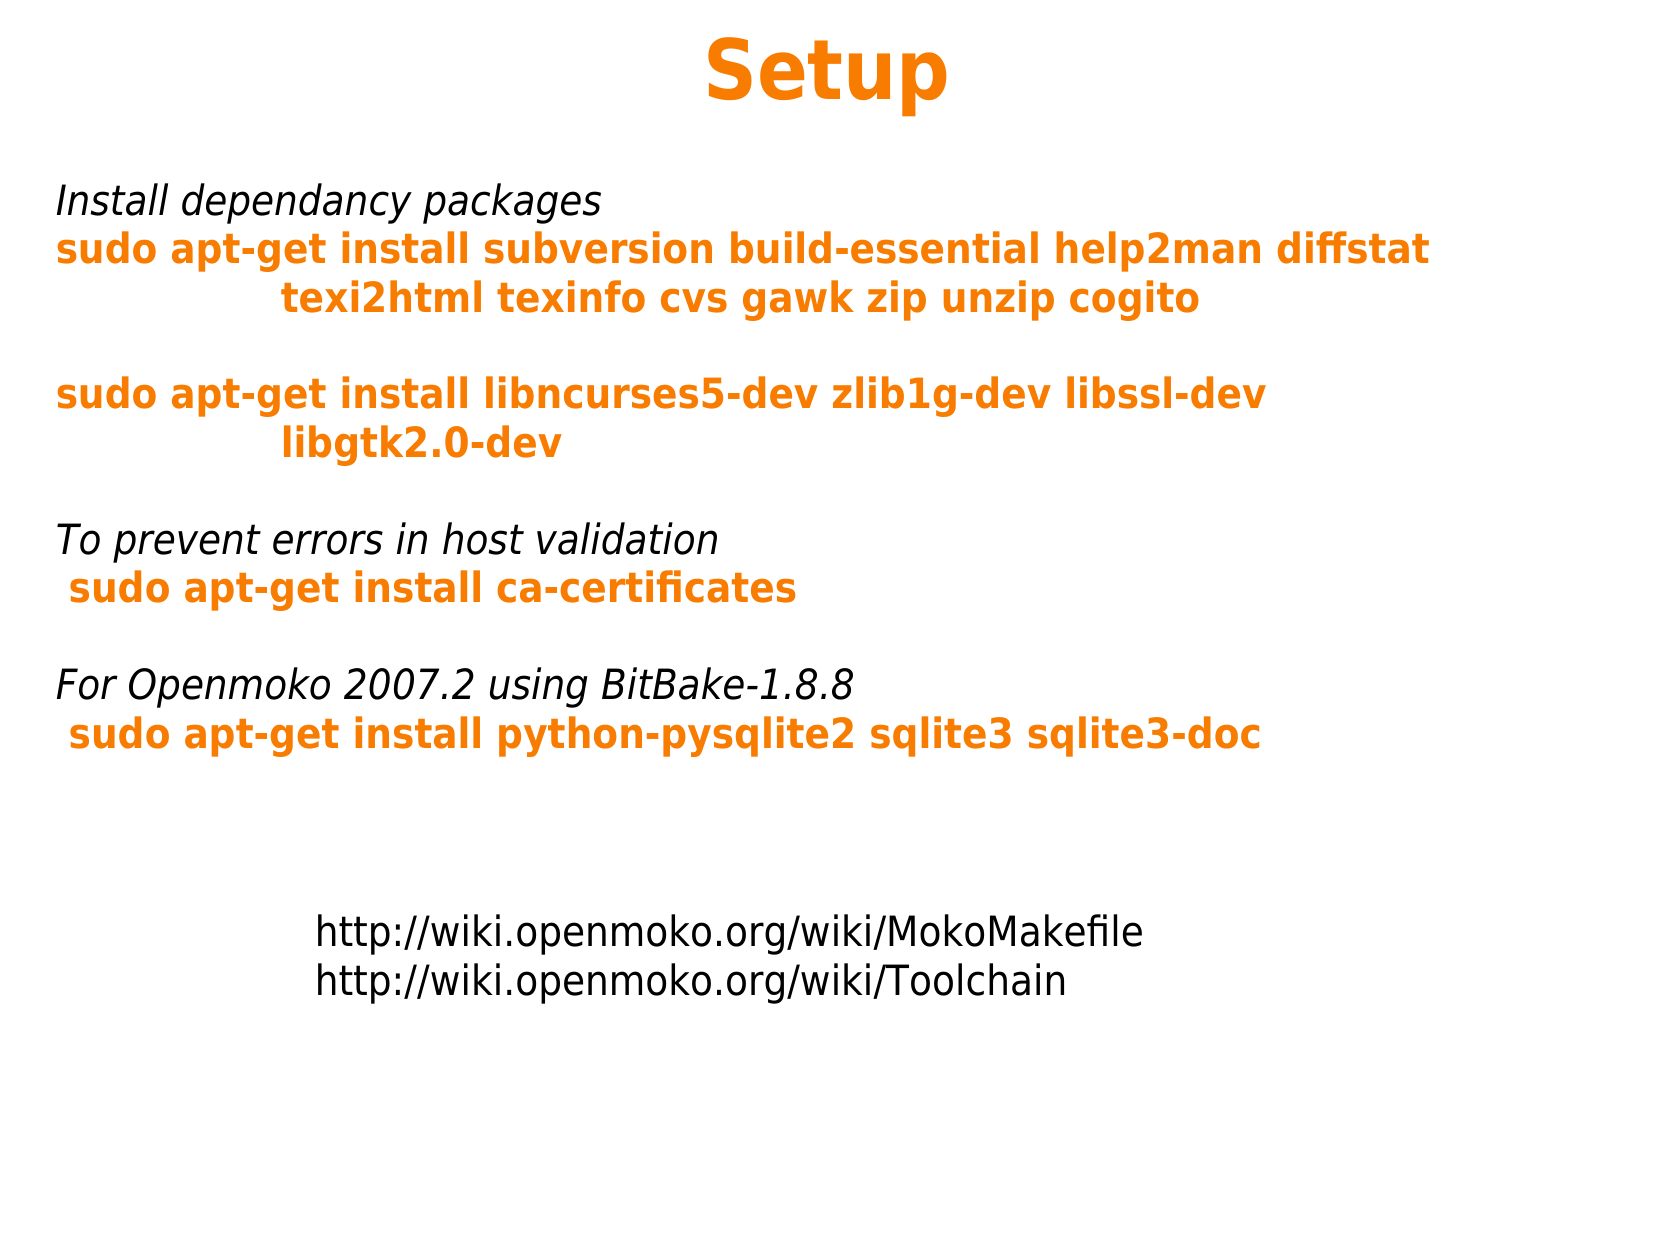

Setup
Install dependancy packages
sudo apt-get install subversion build-essential help2man diffstat
			texi2html texinfo cvs gawk zip unzip cogito
sudo apt-get install libncurses5-dev zlib1g-dev libssl-dev
			libgtk2.0-dev
To prevent errors in host validation
 sudo apt-get install ca-certificates
For Openmoko 2007.2 using BitBake-1.8.8
 sudo apt-get install python-pysqlite2 sqlite3 sqlite3-doc
http://wiki.openmoko.org/wiki/MokoMakefile
http://wiki.openmoko.org/wiki/Toolchain